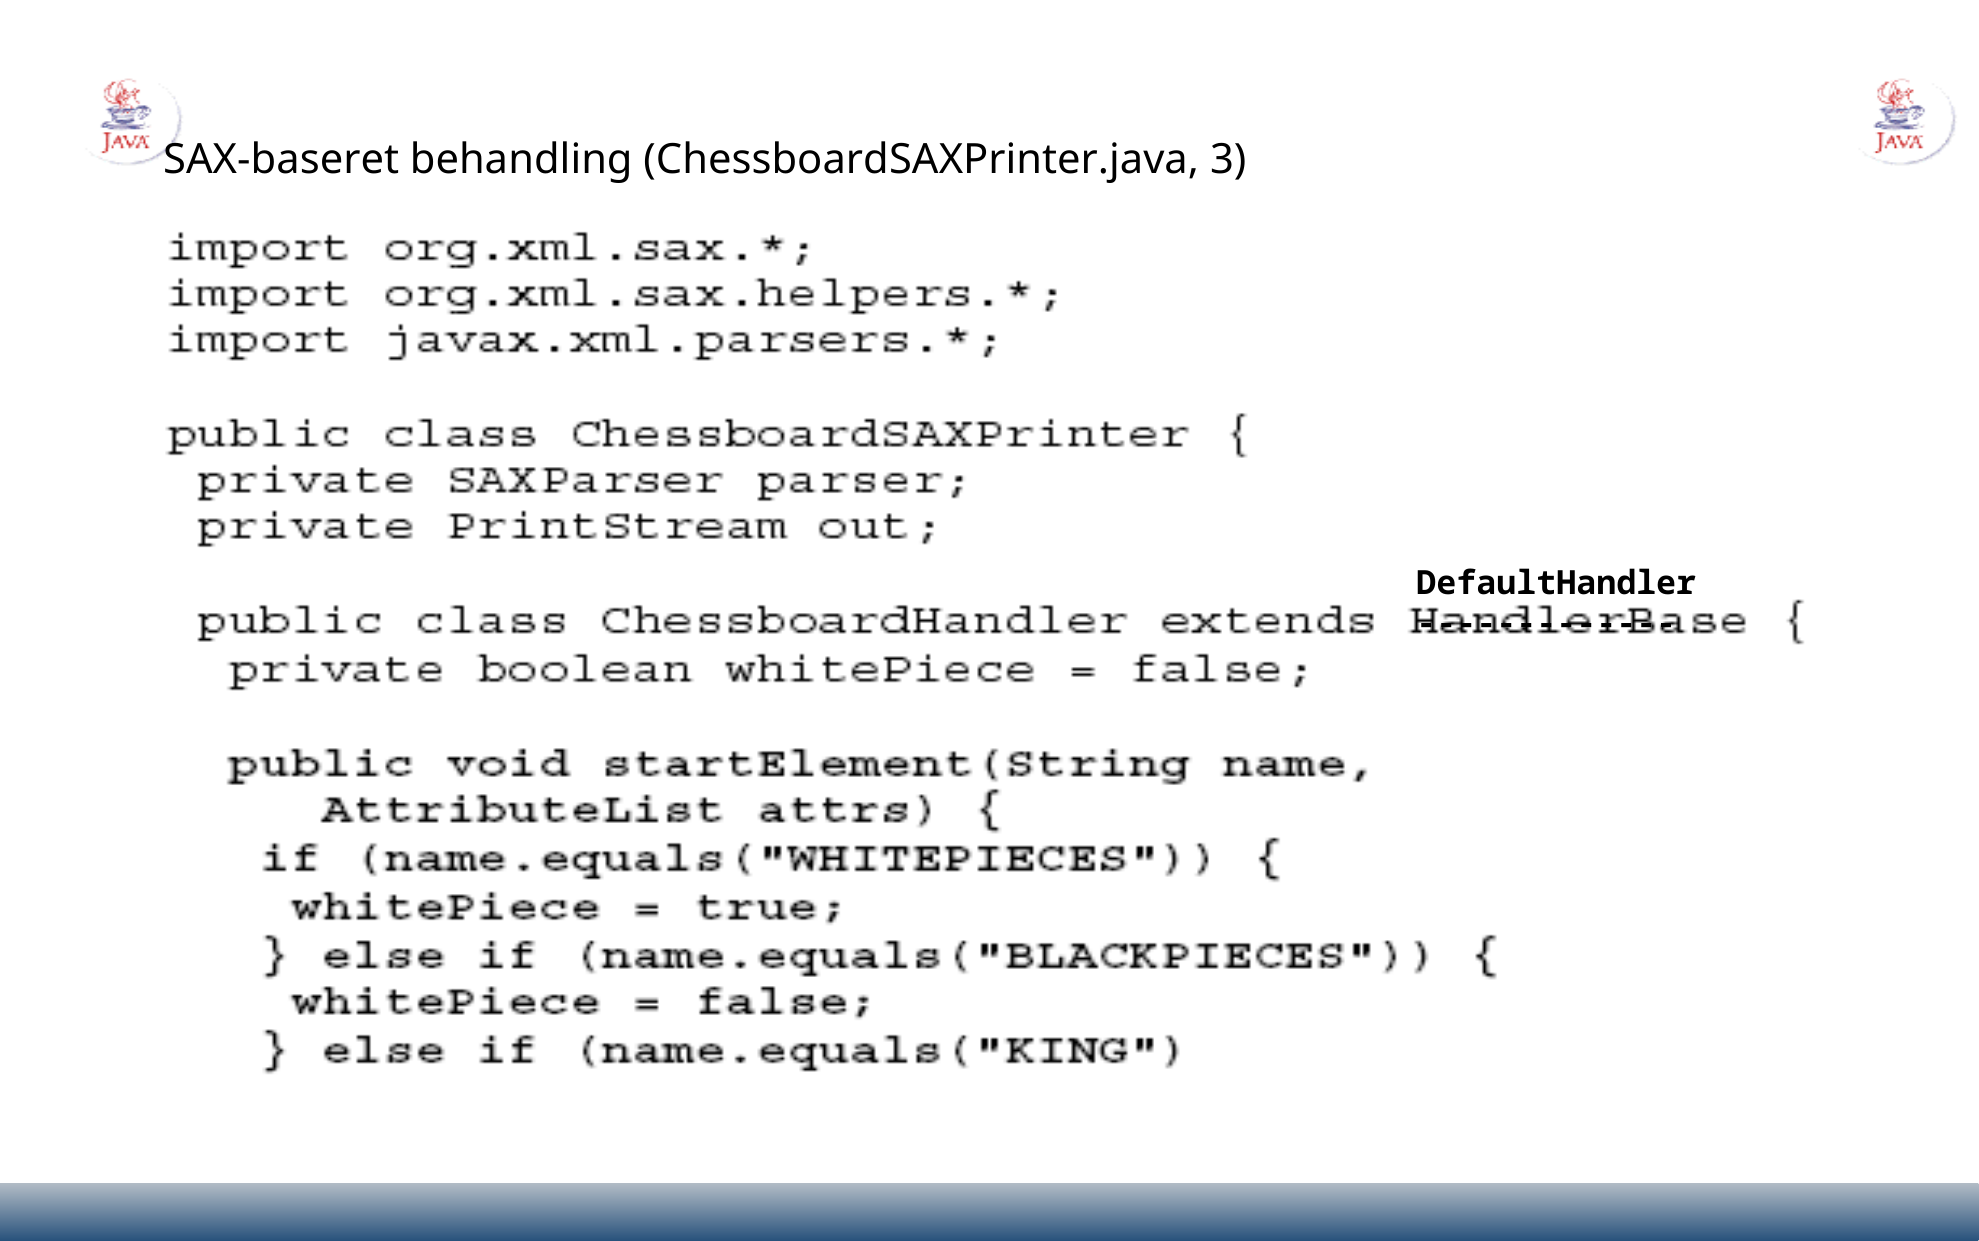

#
SAX-baseret behandling (ChessboardSAXPrinter.java, 3)
DefaultHandler
-------------